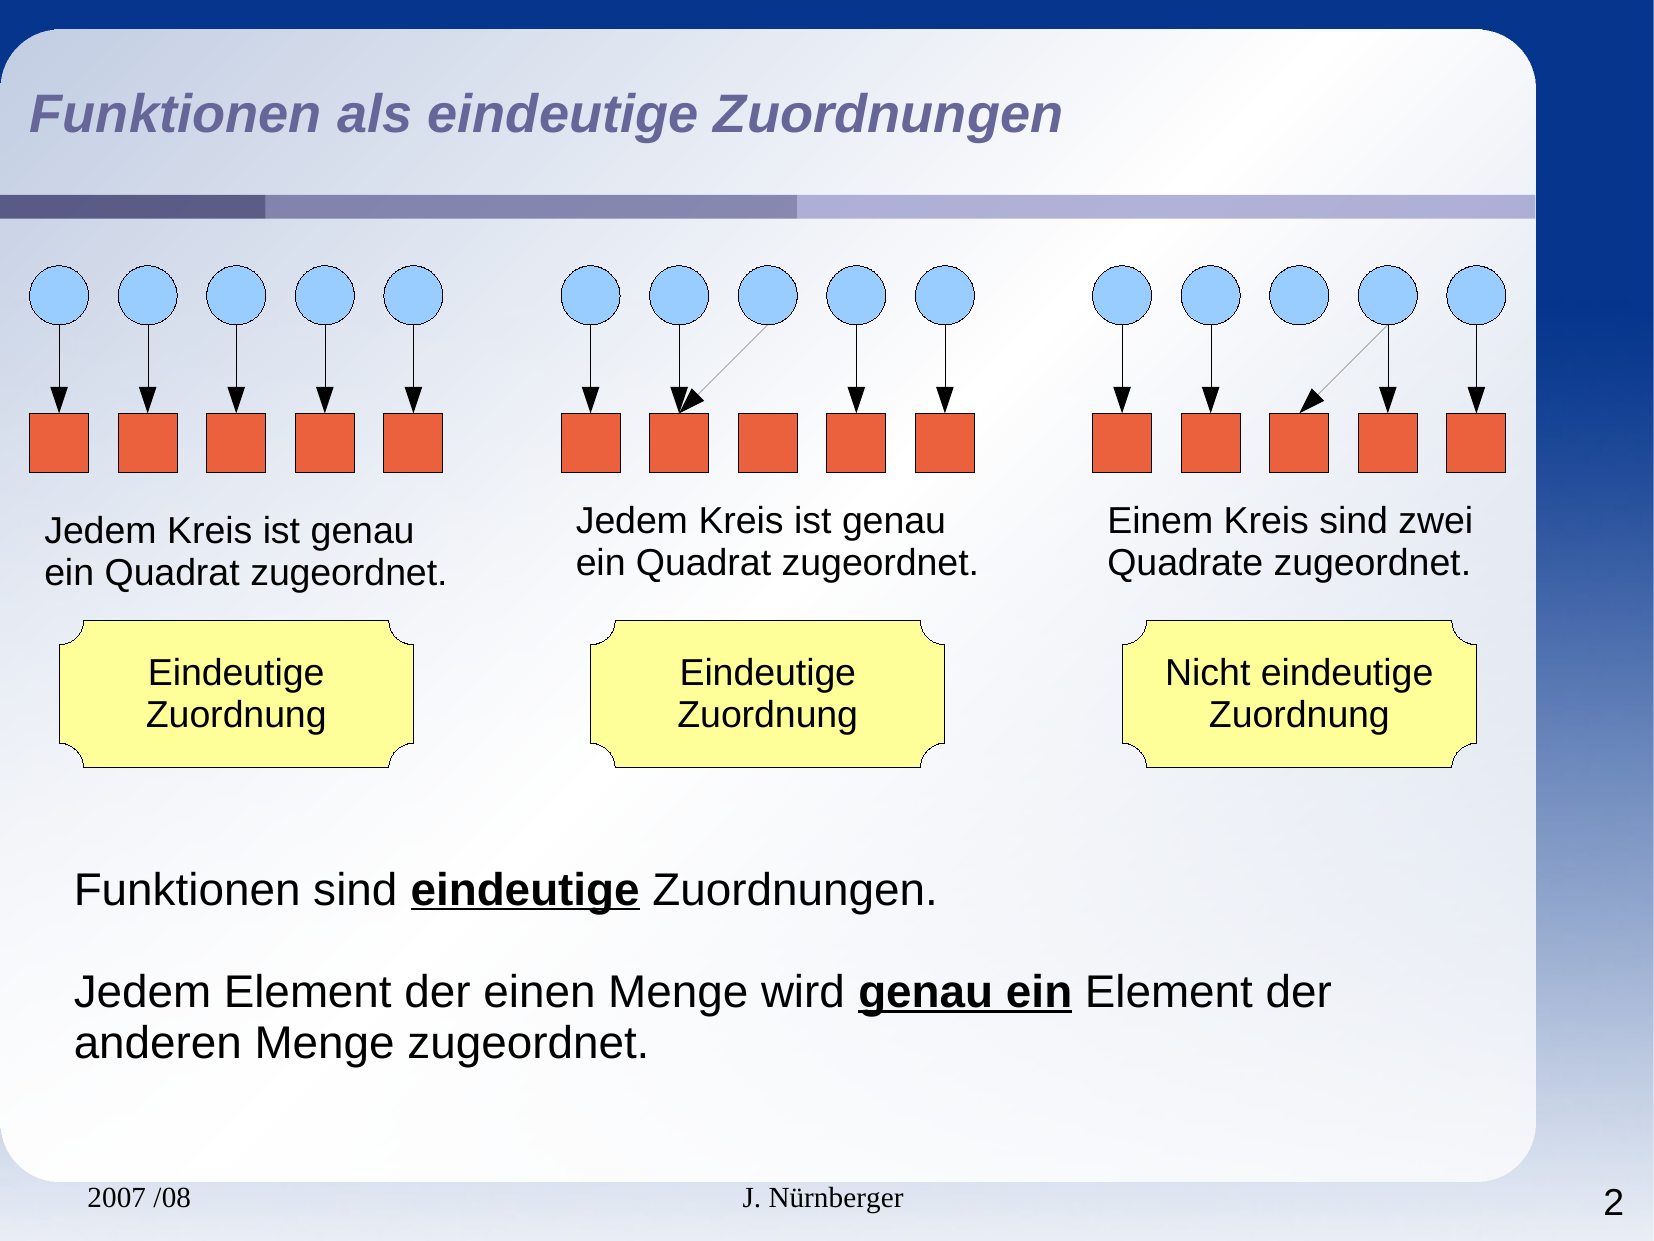

# Funktionen als eindeutige Zuordnungen
Jedem Kreis ist genau
ein Quadrat zugeordnet.
Einem Kreis sind zwei
Quadrate zugeordnet.
Jedem Kreis ist genau
ein Quadrat zugeordnet.
Eindeutige
Zuordnung
Eindeutige
Zuordnung
Nicht eindeutige
Zuordnung
Funktionen sind eindeutige Zuordnungen.
Jedem Element der einen Menge wird genau ein Element der anderen Menge zugeordnet.
2007 /08
J. Nürnberger
2